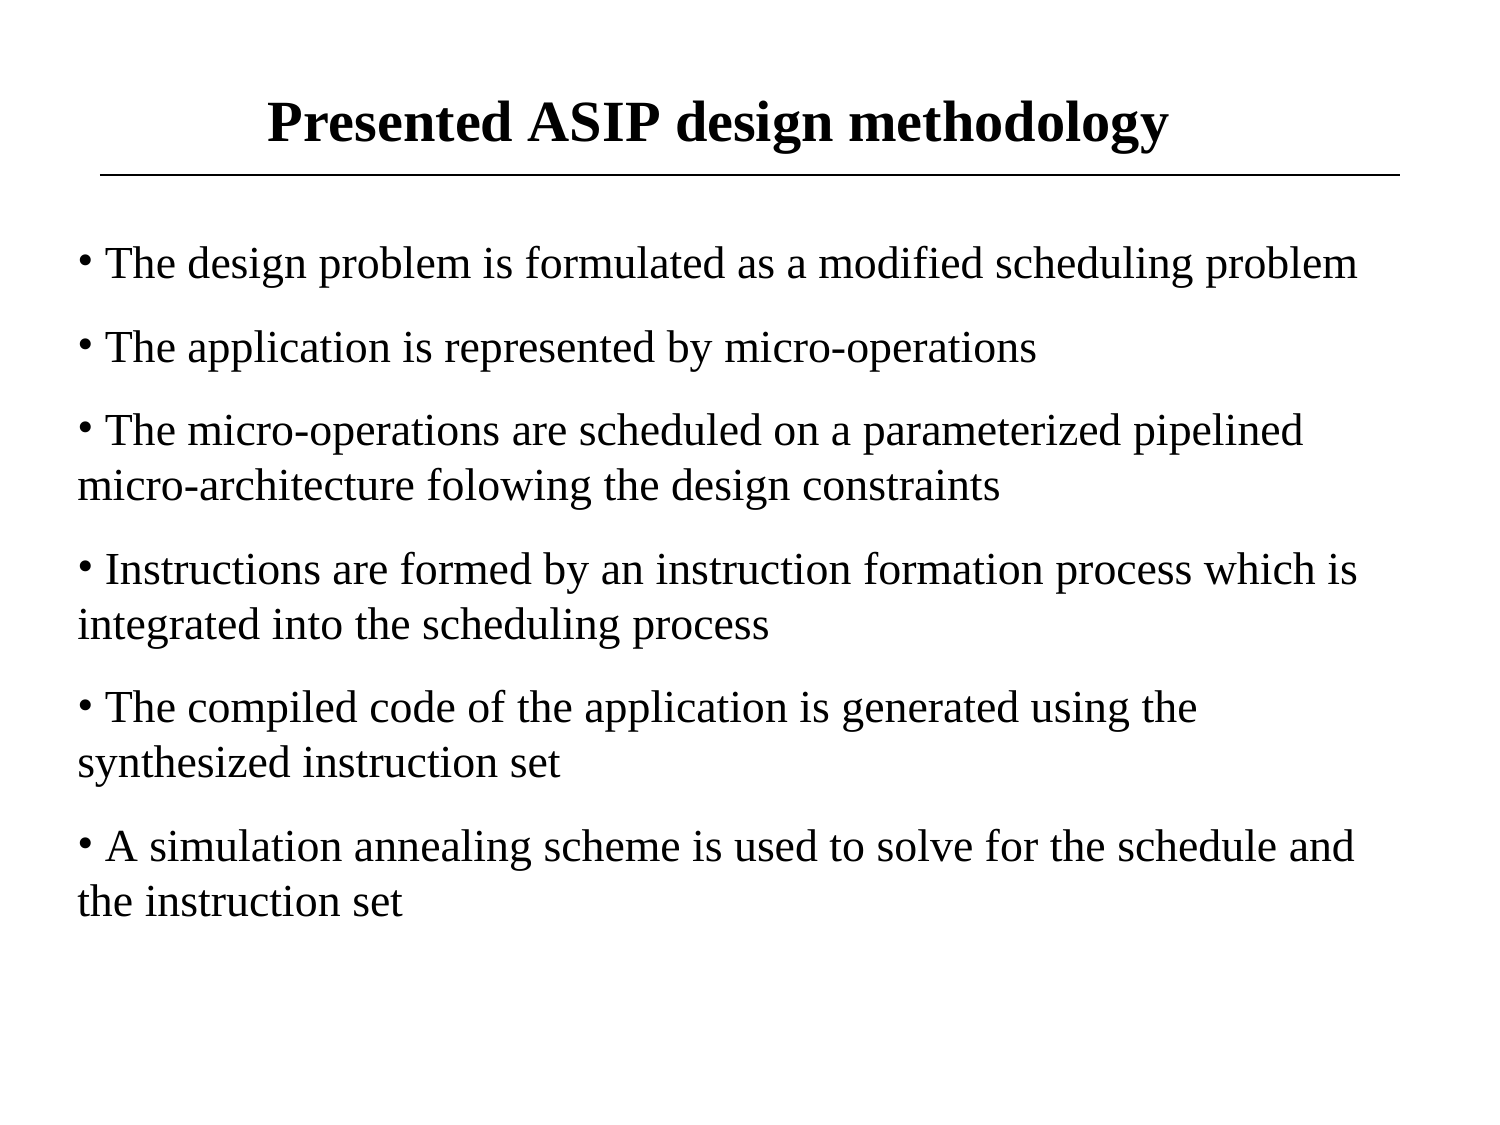

Presented ASIP design methodology
 The design problem is formulated as a modified scheduling problem
 The application is represented by micro-operations
 The micro-operations are scheduled on a parameterized pipelined micro-architecture folowing the design constraints
 Instructions are formed by an instruction formation process which is integrated into the scheduling process
 The compiled code of the application is generated using the synthesized instruction set
 A simulation annealing scheme is used to solve for the schedule and the instruction set